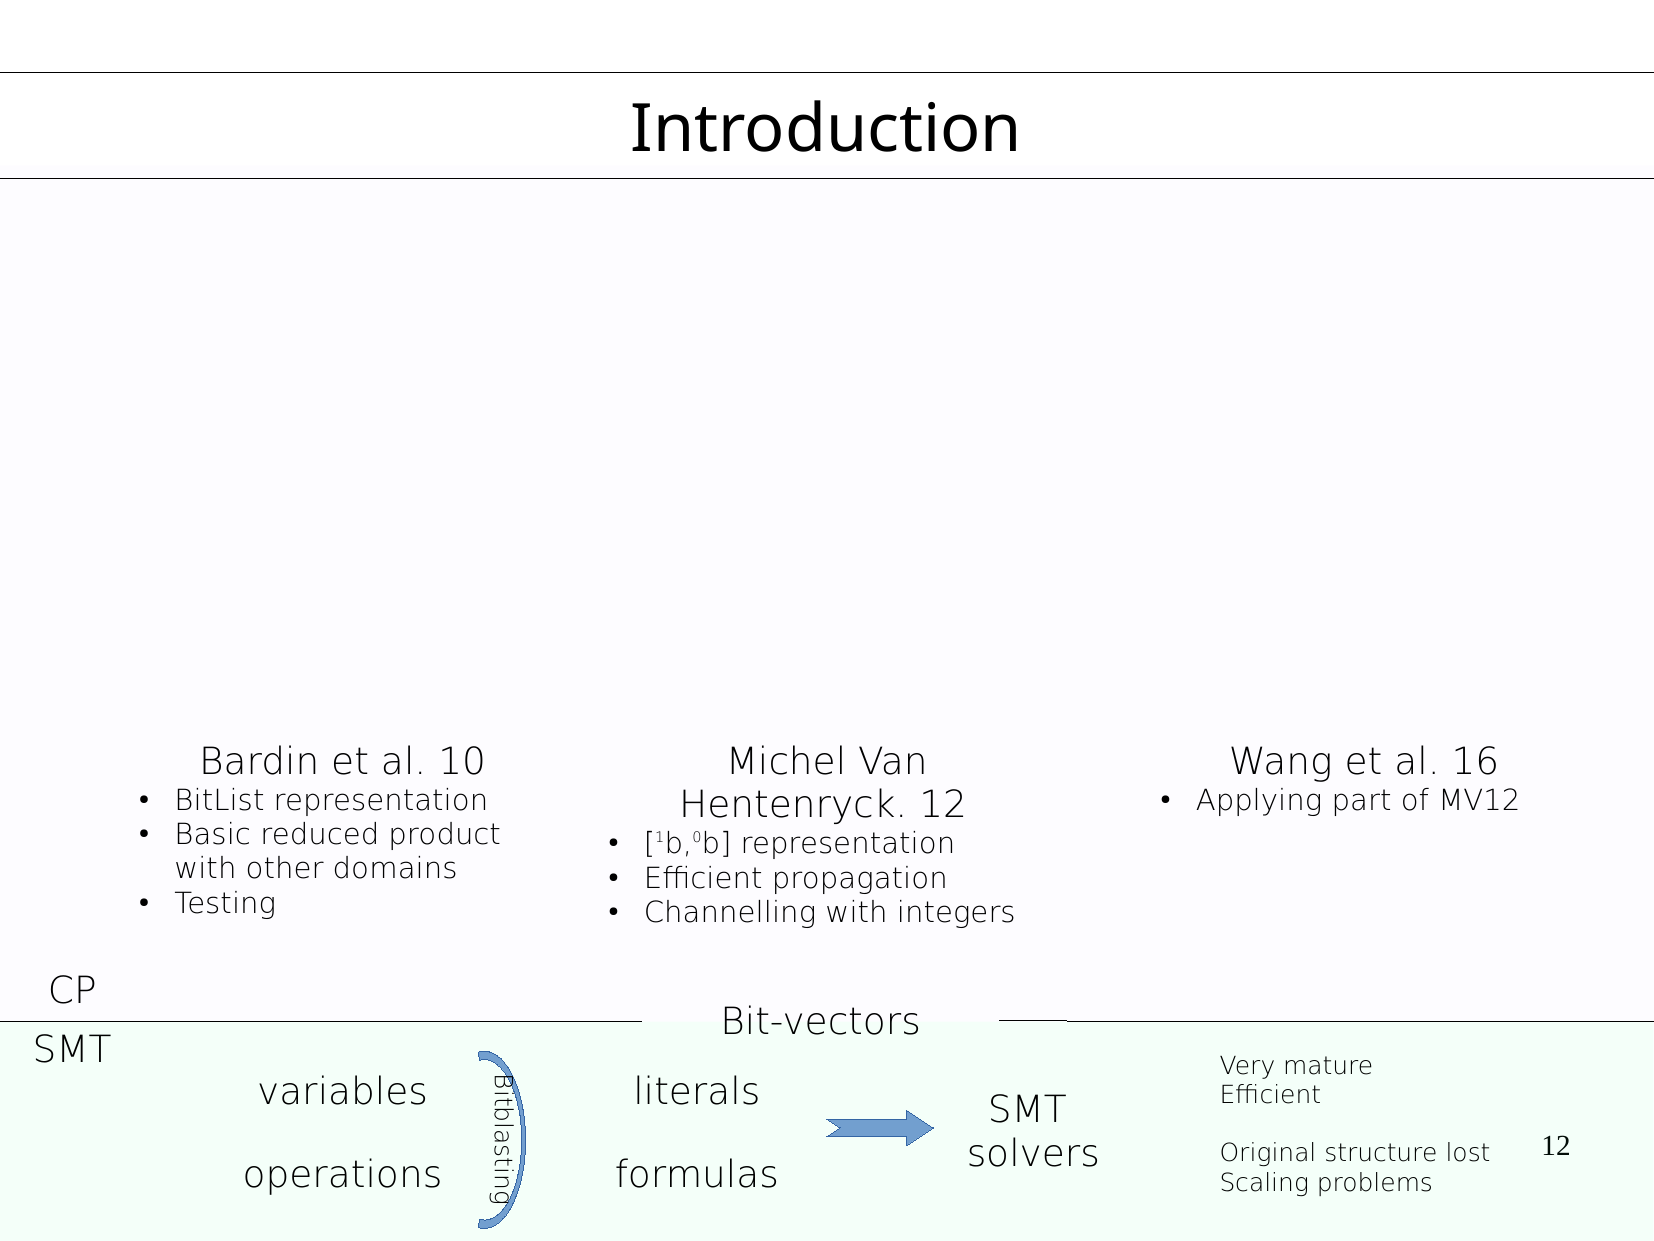

Introduction
And this year, Wang and others published a paper that implemented some of the ideas of Michel and Van Hentenryck with certain limitations, and tested different choices of iplementations.
So that's the current state of afairs
Bardin et al. 10
BitList representation
Basic reduced product with other domains
Testing
Michel Van Hentenryck. 12
[1b,0b] representation
Efficient propagation
Channelling with integers
Wang et al. 16
Applying part of MV12
CP
Bit-vectors
SMT
Very mature
Efficient
Original structure lost
Scaling problems
variables
literals
SMT
solvers
Bitblasting
12
operations
formulas